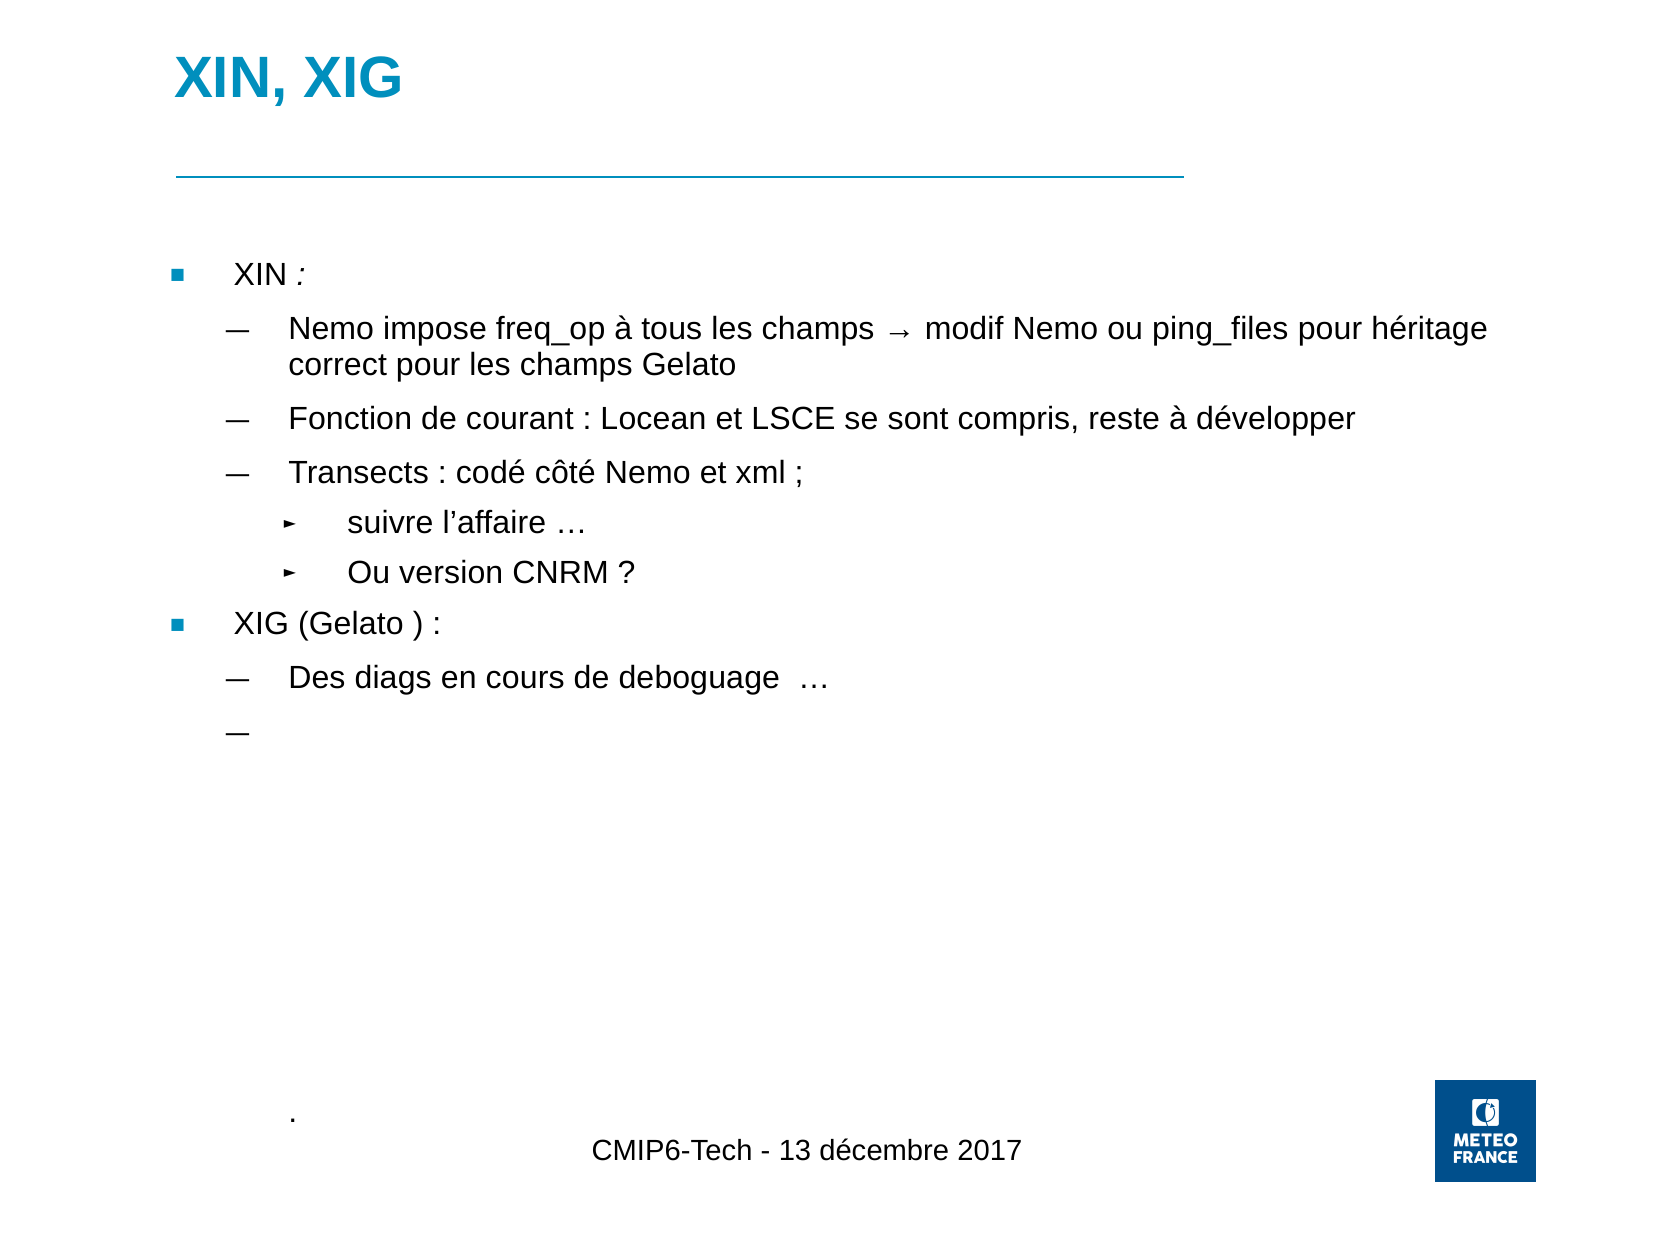

# XIN, XIG
XIN :
Nemo impose freq_op à tous les champs → modif Nemo ou ping_files pour héritage correct pour les champs Gelato
Fonction de courant : Locean et LSCE se sont compris, reste à développer
Transects : codé côté Nemo et xml ;
suivre l’affaire …
Ou version CNRM ?
XIG (Gelato ) :
Des diags en cours de deboguage …
.
CMIP6-Tech - 13 décembre 2017